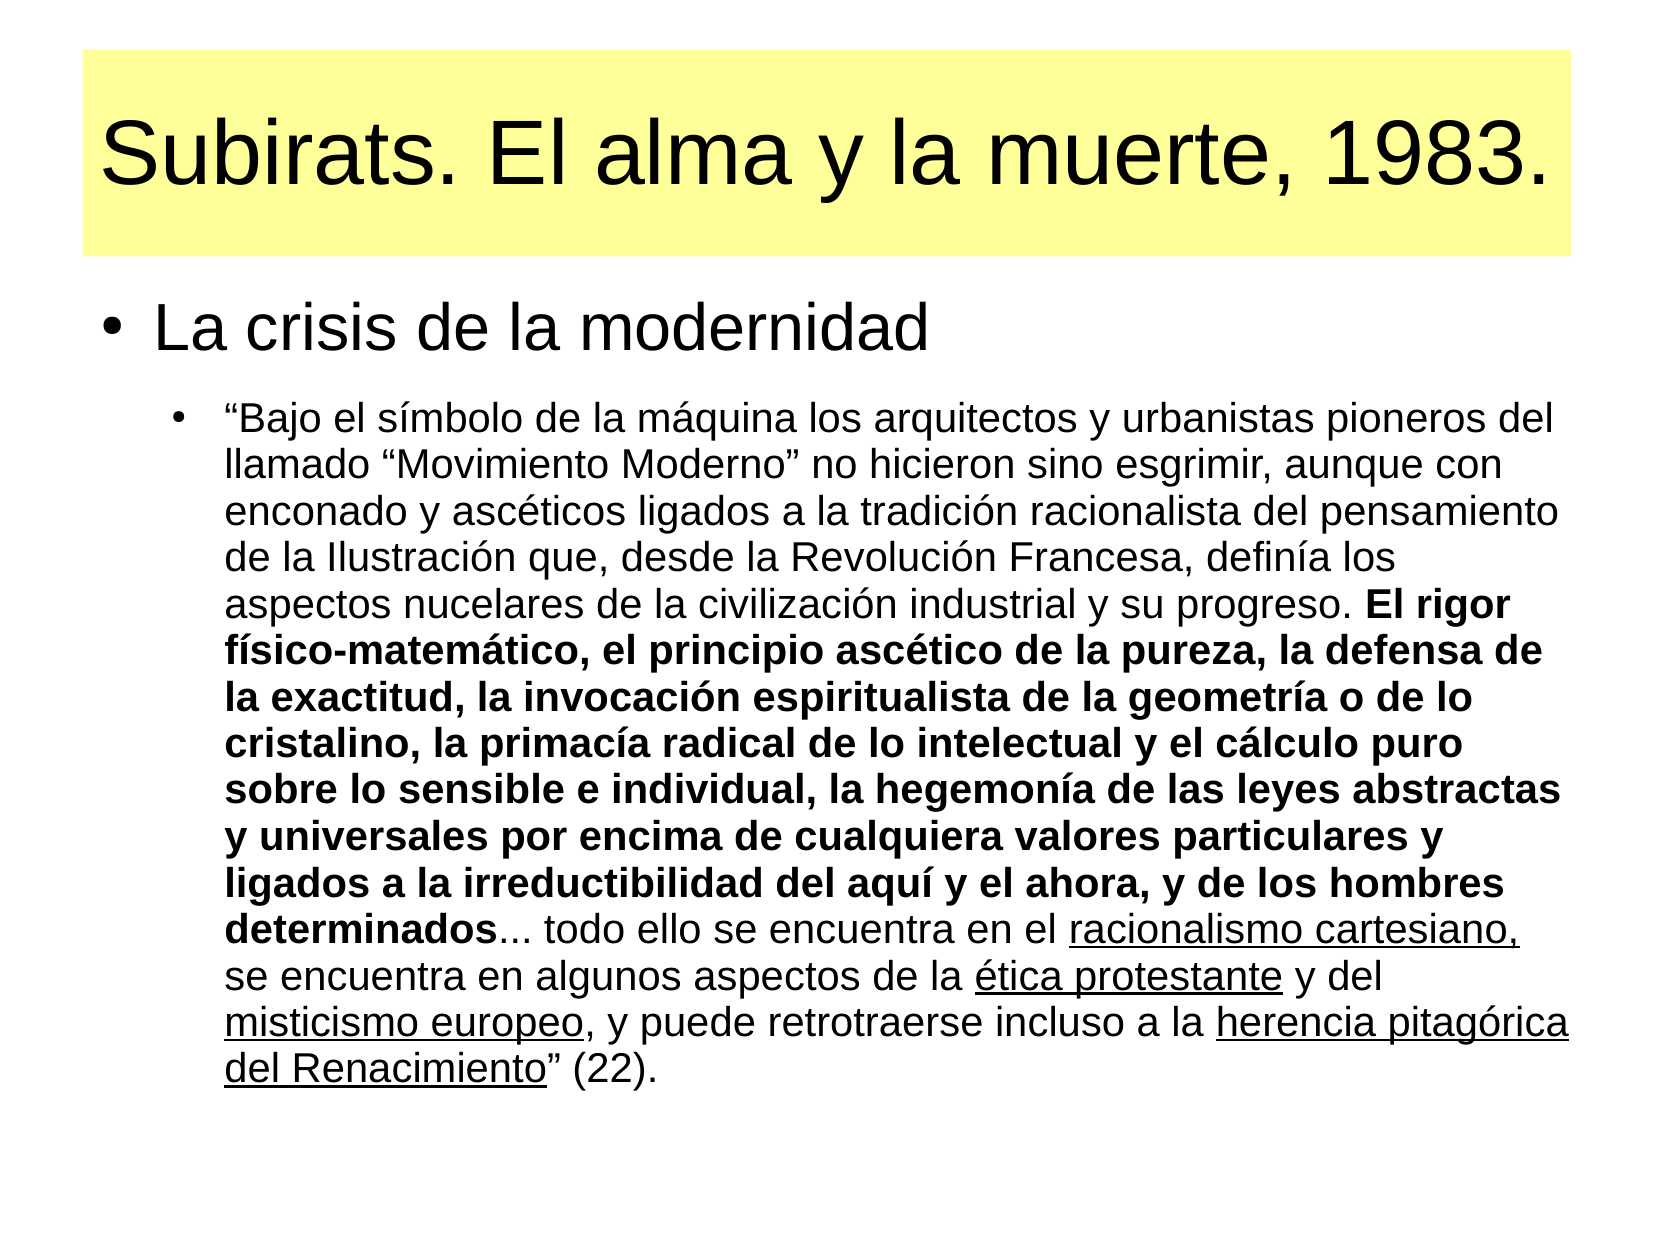

# Subirats. El alma y la muerte, 1983.
La crisis de la modernidad
“Bajo el símbolo de la máquina los arquitectos y urbanistas pioneros del llamado “Movimiento Moderno” no hicieron sino esgrimir, aunque con enconado y ascéticos ligados a la tradición racionalista del pensamiento de la Ilustración que, desde la Revolución Francesa, definía los aspectos nucelares de la civilización industrial y su progreso. El rigor físico-matemático, el principio ascético de la pureza, la defensa de la exactitud, la invocación espiritualista de la geometría o de lo cristalino, la primacía radical de lo intelectual y el cálculo puro sobre lo sensible e individual, la hegemonía de las leyes abstractas y universales por encima de cualquiera valores particulares y ligados a la irreductibilidad del aquí y el ahora, y de los hombres determinados... todo ello se encuentra en el racionalismo cartesiano, se encuentra en algunos aspectos de la ética protestante y del misticismo europeo, y puede retrotraerse incluso a la herencia pitagórica del Renacimiento” (22).